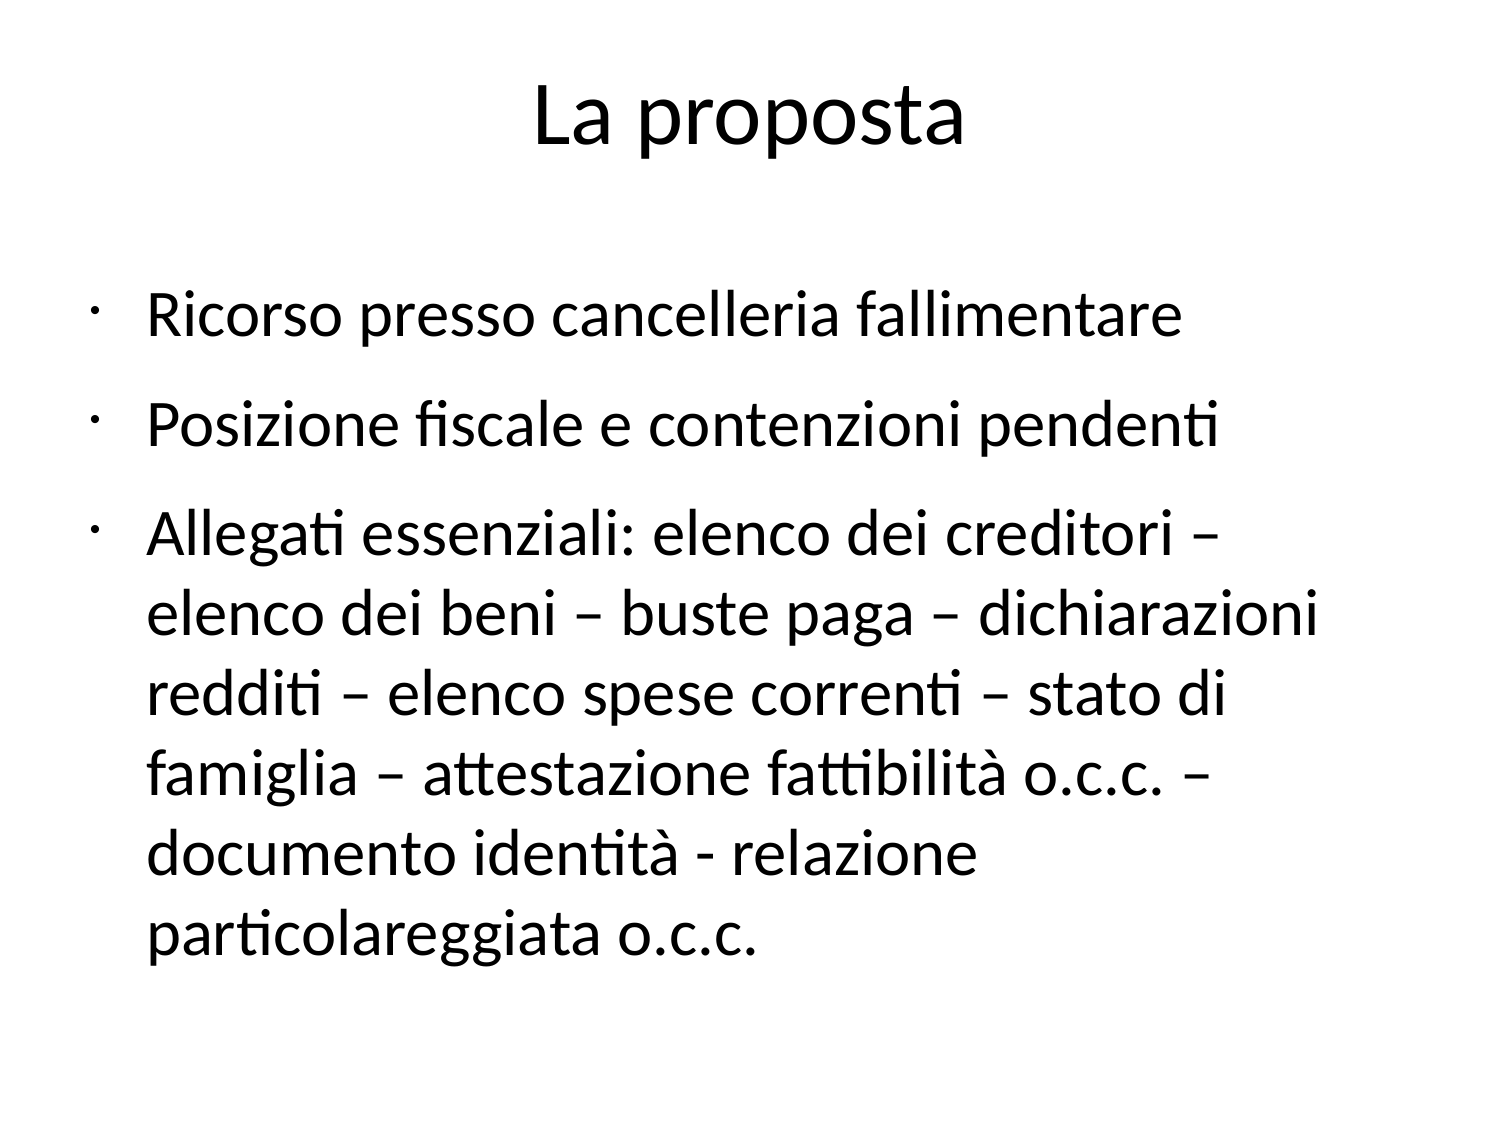

# La proposta
Ricorso presso cancelleria fallimentare
Posizione fiscale e contenzioni pendenti
Allegati essenziali: elenco dei creditori – elenco dei beni – buste paga – dichiarazioni redditi – elenco spese correnti – stato di famiglia – attestazione fattibilità o.c.c. – documento identità - relazione particolareggiata o.c.c.